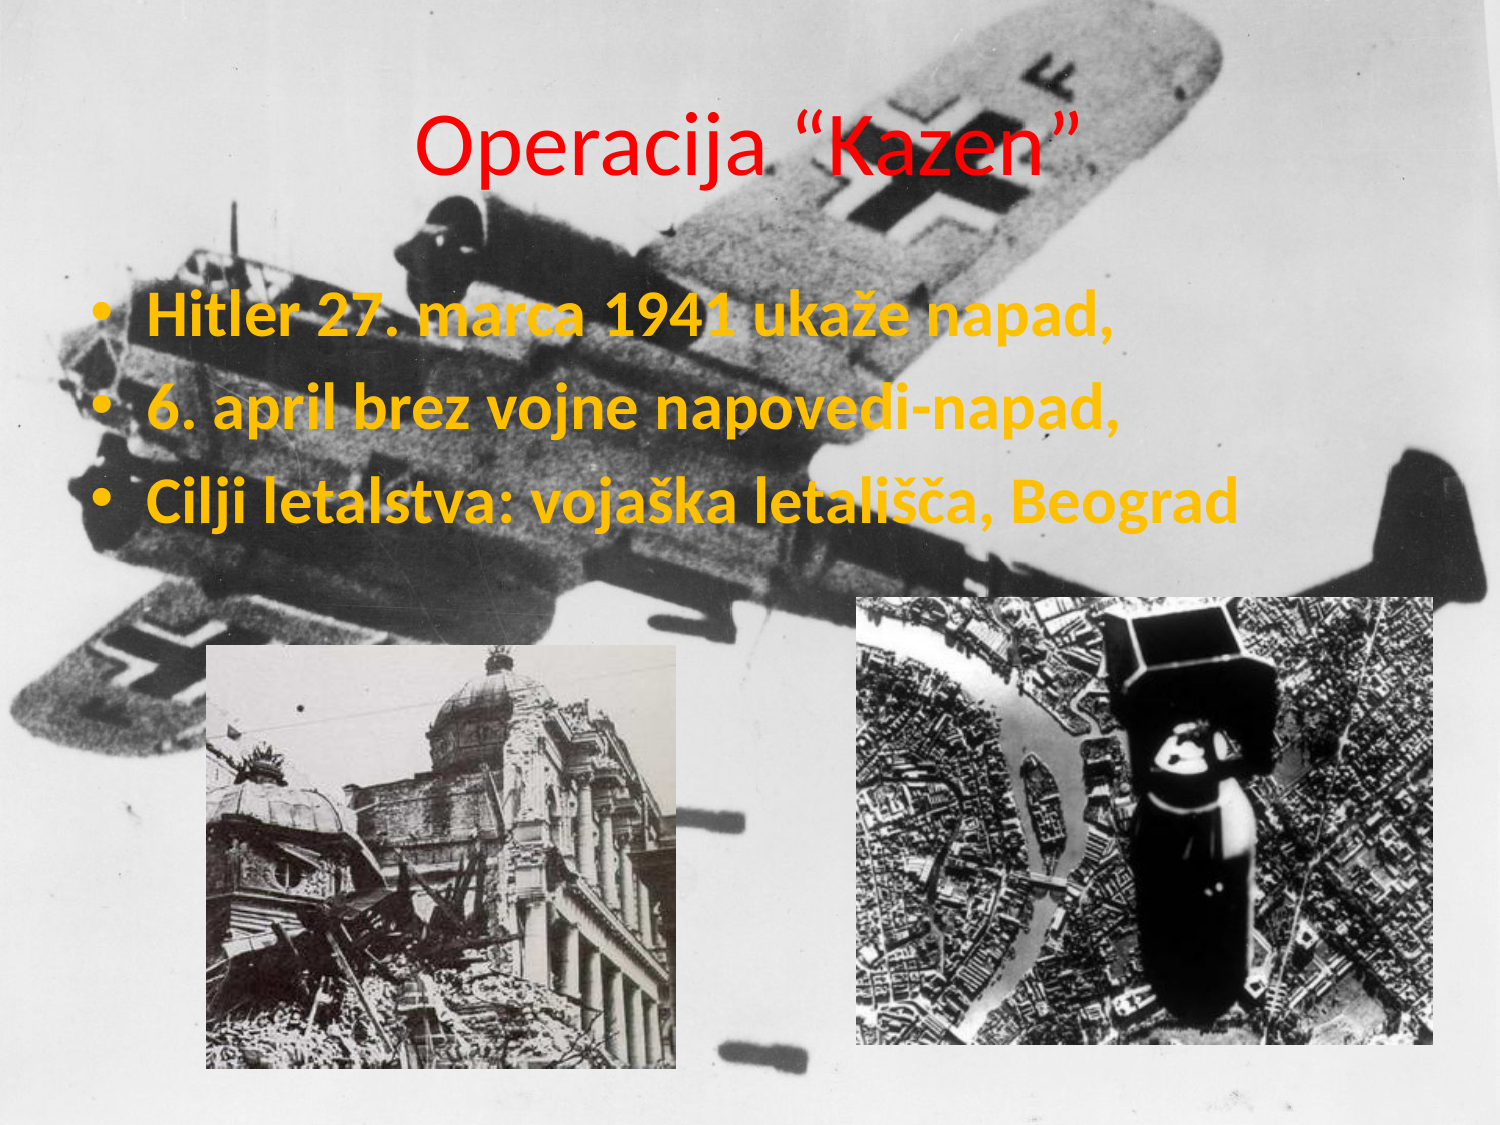

# Operacija “Kazen”
Hitler 27. marca 1941 ukaže napad,
6. april brez vojne napovedi-napad,
Cilji letalstva: vojaška letališča, Beograd